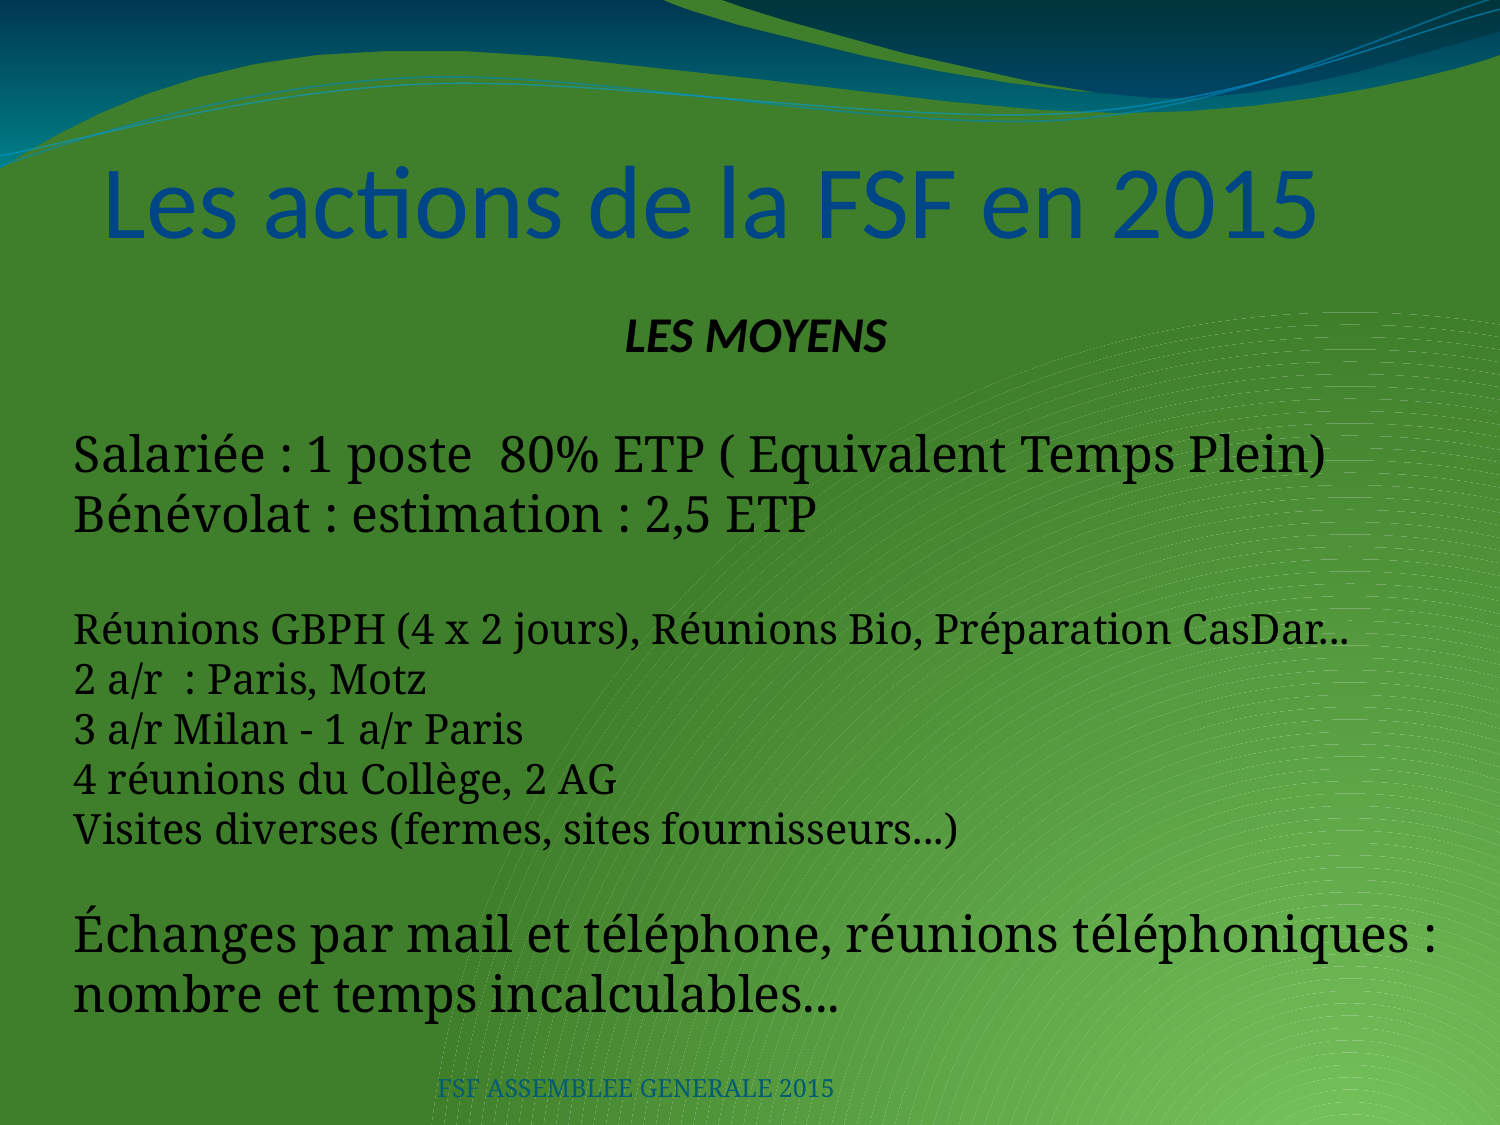

# Les actions de la FSF en 2015
LES MOYENS
Salariée : 1 poste 80% ETP ( Equivalent Temps Plein)
Bénévolat : estimation : 2,5 ETP
Réunions GBPH (4 x 2 jours), Réunions Bio, Préparation CasDar...
2 a/r : Paris, Motz
3 a/r Milan - 1 a/r Paris
4 réunions du Collège, 2 AG
Visites diverses (fermes, sites fournisseurs...)
Échanges par mail et téléphone, réunions téléphoniques : nombre et temps incalculables...
FSF ASSEMBLEE GENERALE 2015